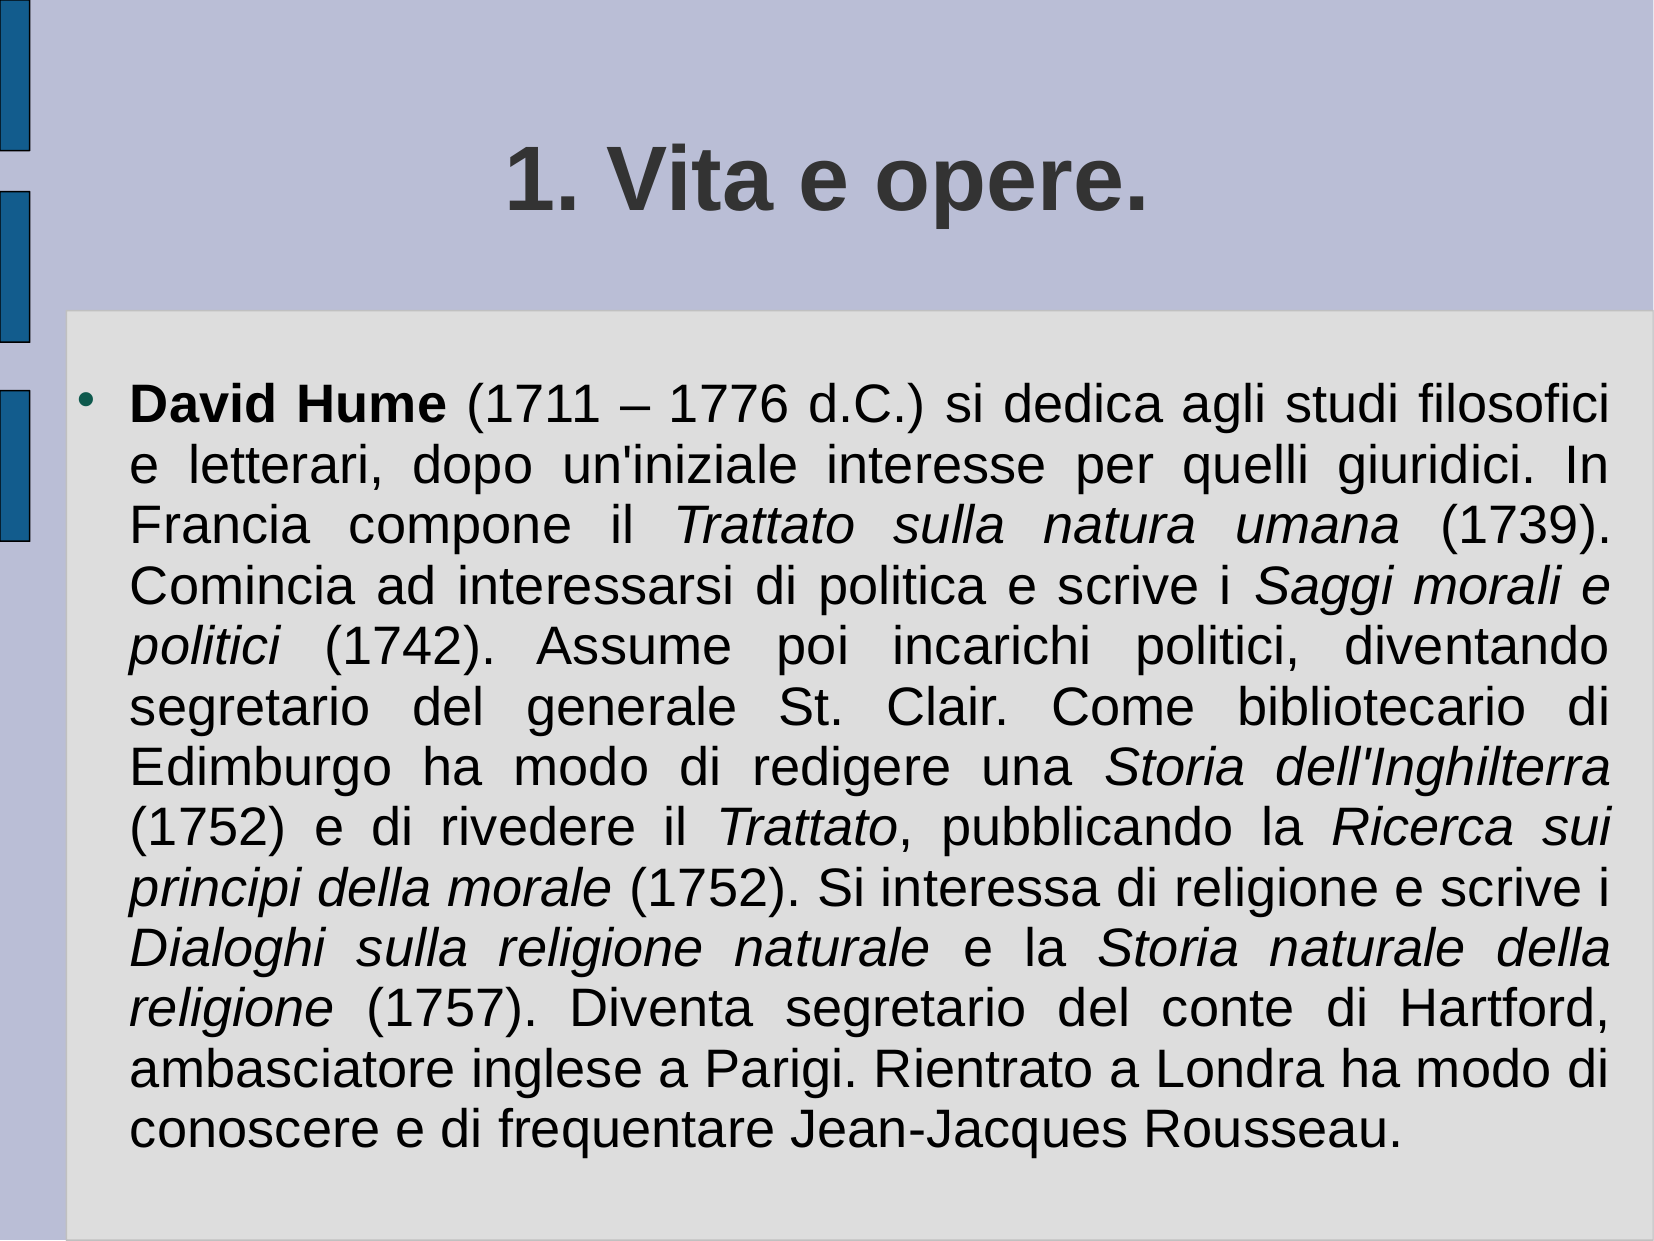

# 1. Vita e opere.
David Hume (1711 – 1776 d.C.) si dedica agli studi filosofici e letterari, dopo un'iniziale interesse per quelli giuridici. In Francia compone il Trattato sulla natura umana (1739). Comincia ad interessarsi di politica e scrive i Saggi morali e politici (1742). Assume poi incarichi politici, diventando segretario del generale St. Clair. Come bibliotecario di Edimburgo ha modo di redigere una Storia dell'Inghilterra (1752) e di rivedere il Trattato, pubblicando la Ricerca sui principi della morale (1752). Si interessa di religione e scrive i Dialoghi sulla religione naturale e la Storia naturale della religione (1757). Diventa segretario del conte di Hartford, ambasciatore inglese a Parigi. Rientrato a Londra ha modo di conoscere e di frequentare Jean-Jacques Rousseau.